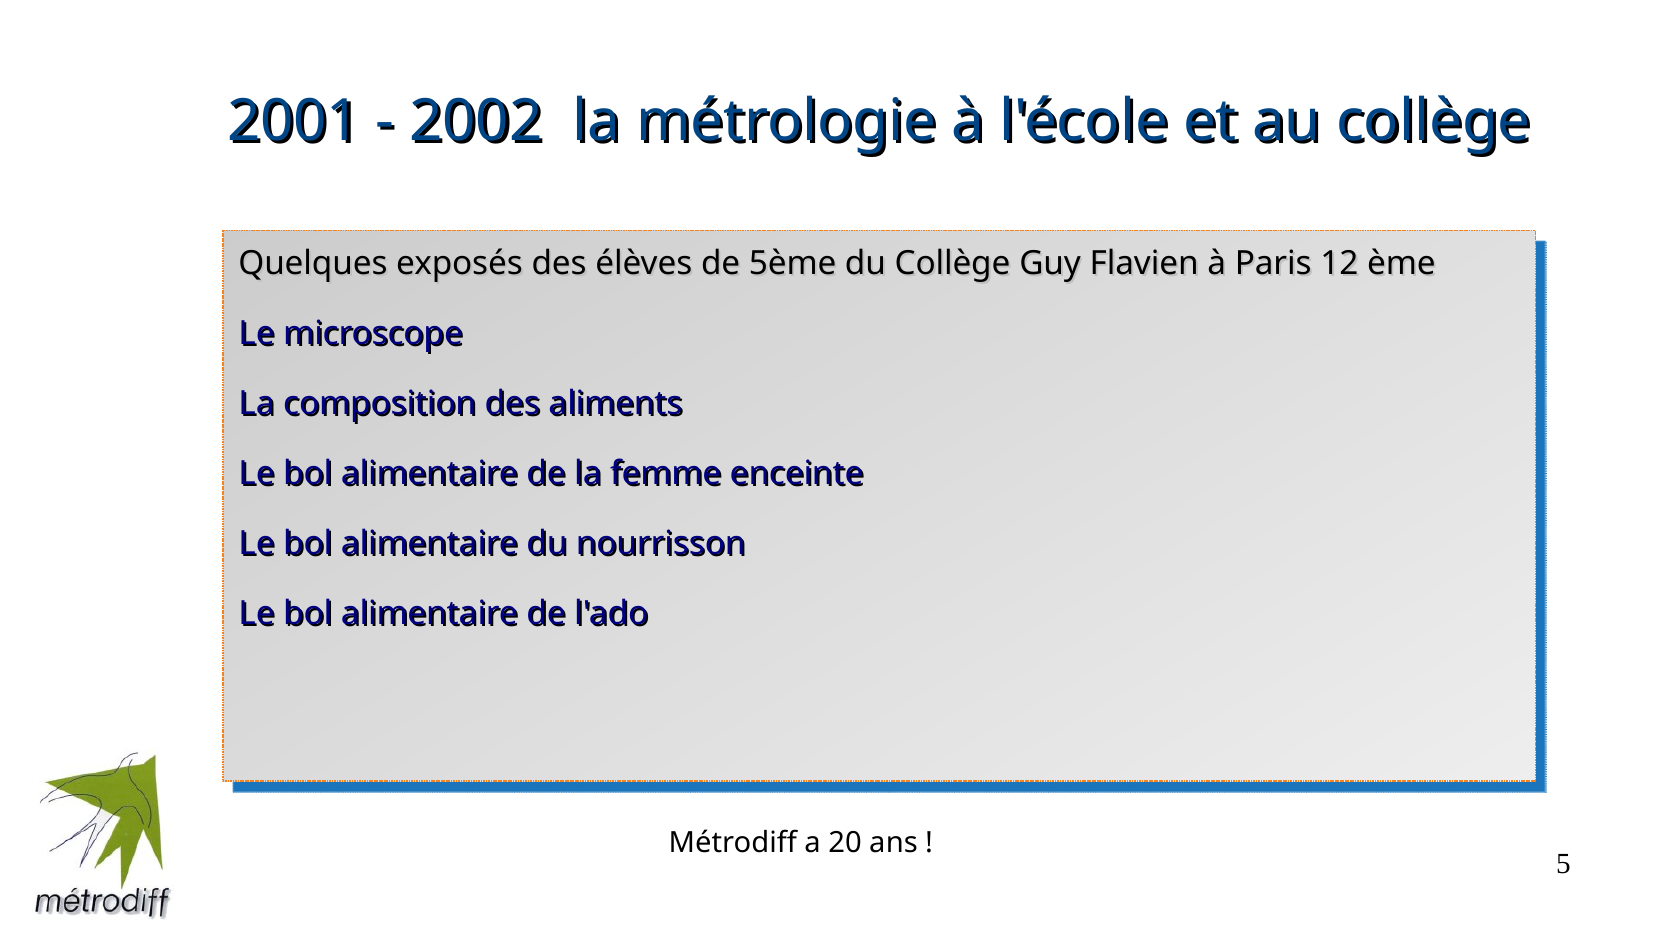

2001 - 2002  la métrologie à l'école et au collège
Quelques exposés des élèves de 5ème du Collège Guy Flavien à Paris 12 ème
Le microscope
La composition des aliments
Le bol alimentaire de la femme enceinte
Le bol alimentaire du nourrisson
Le bol alimentaire de l'ado
 Métrodiff a 20 ans !
5